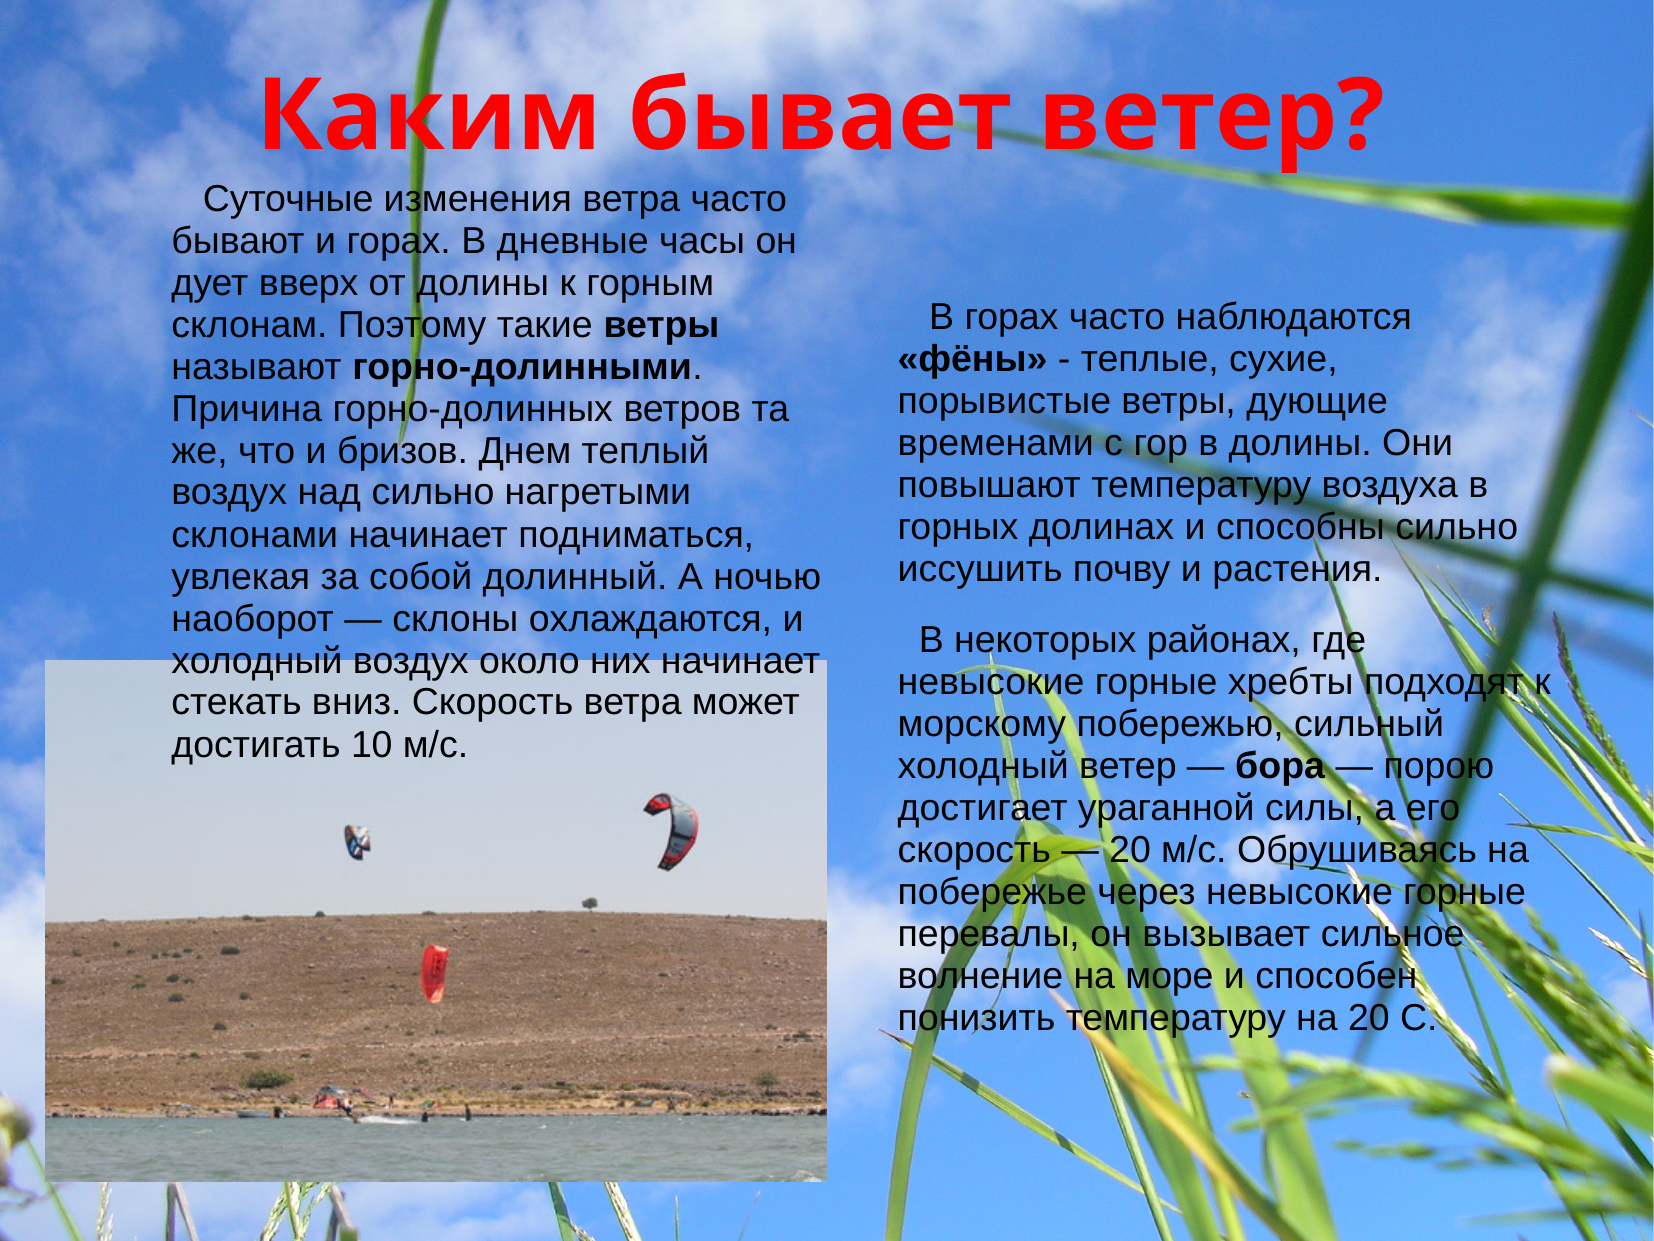

# Каким бывает ветер?
 Суточные изменения ветра часто бывают и горах. В дневные часы он дует вверх от долины к горным склонам. Поэтому такие ветры называют горно-долинными. Причина горно-долинных ветров та же, что и бризов. Днем теплый воздух над сильно нагретыми склонами начинает подниматься, увлекая за собой долинный. А ночью наоборот — склоны охлаждаются, и холодный воздух около них начинает стекать вниз. Скорость ветра может достигать 10 м/с.
 В горах часто наблюдаются «фёны» - теплые, сухие, порывистые ветры, дующие временами с гор в долины. Они повышают температуру воздуха в горных долинах и способны сильно иссушить почву и растения.
 В некоторых районах, где невысокие горные хребты подходят к морскому побережью, сильный холодный ветер — бора — порою достигает ураганной силы, а его скорость — 20 м/с. Обрушиваясь на побережье через невысокие горные перевалы, он вызывает сильное волнение на море и способен понизить температуру на 20 С.